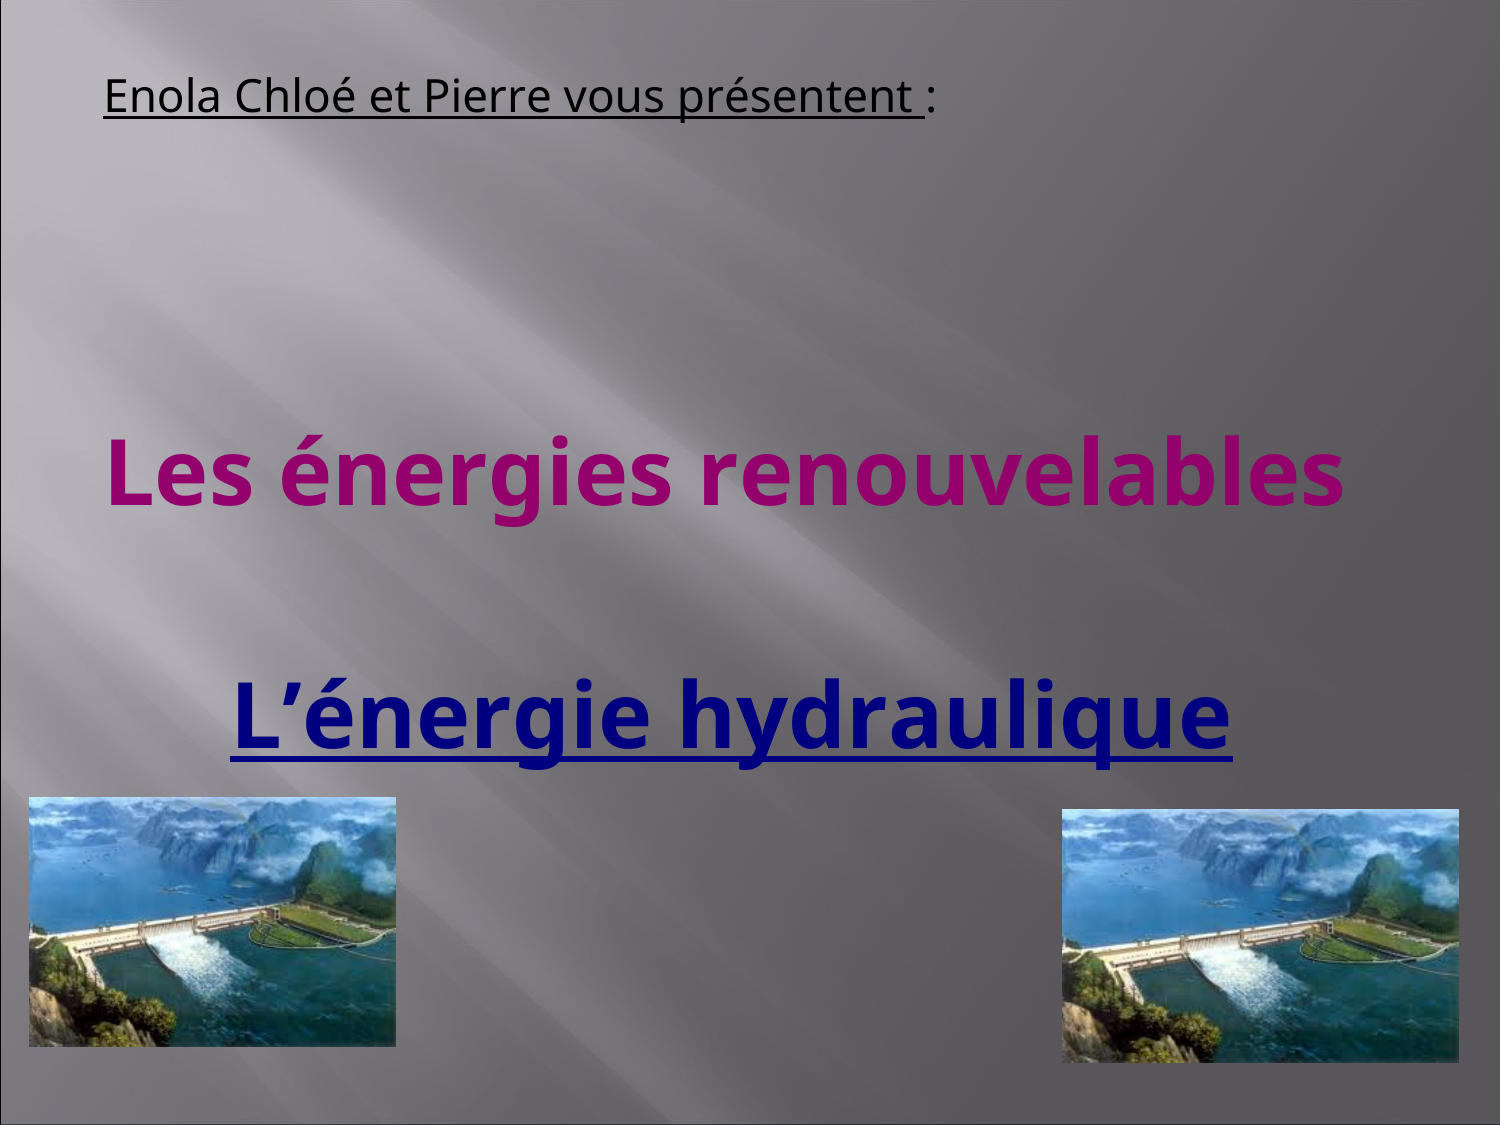

Enola Chloé et Pierre vous présentent :
Les énergies renouvelables
L’énergie hydraulique